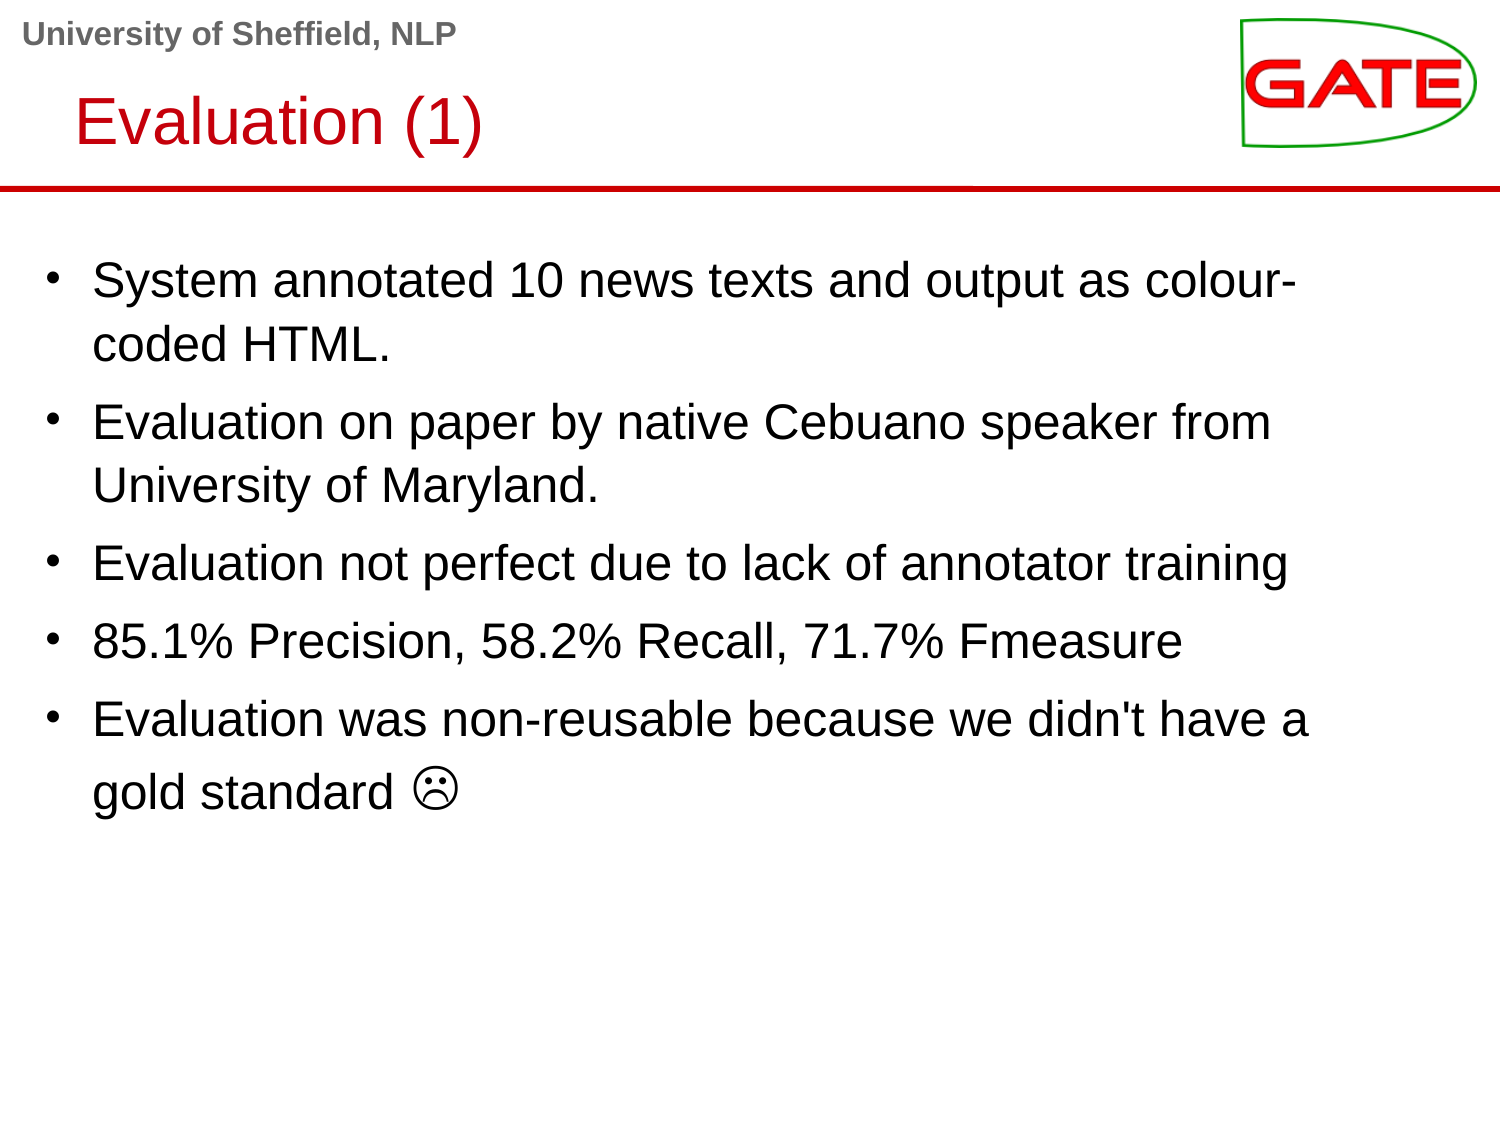

# Evaluation (1)
System annotated 10 news texts and output as colour-coded HTML.
Evaluation on paper by native Cebuano speaker from University of Maryland.
Evaluation not perfect due to lack of annotator training
85.1% Precision, 58.2% Recall, 71.7% Fmeasure
Evaluation was non-reusable because we didn't have a gold standard 